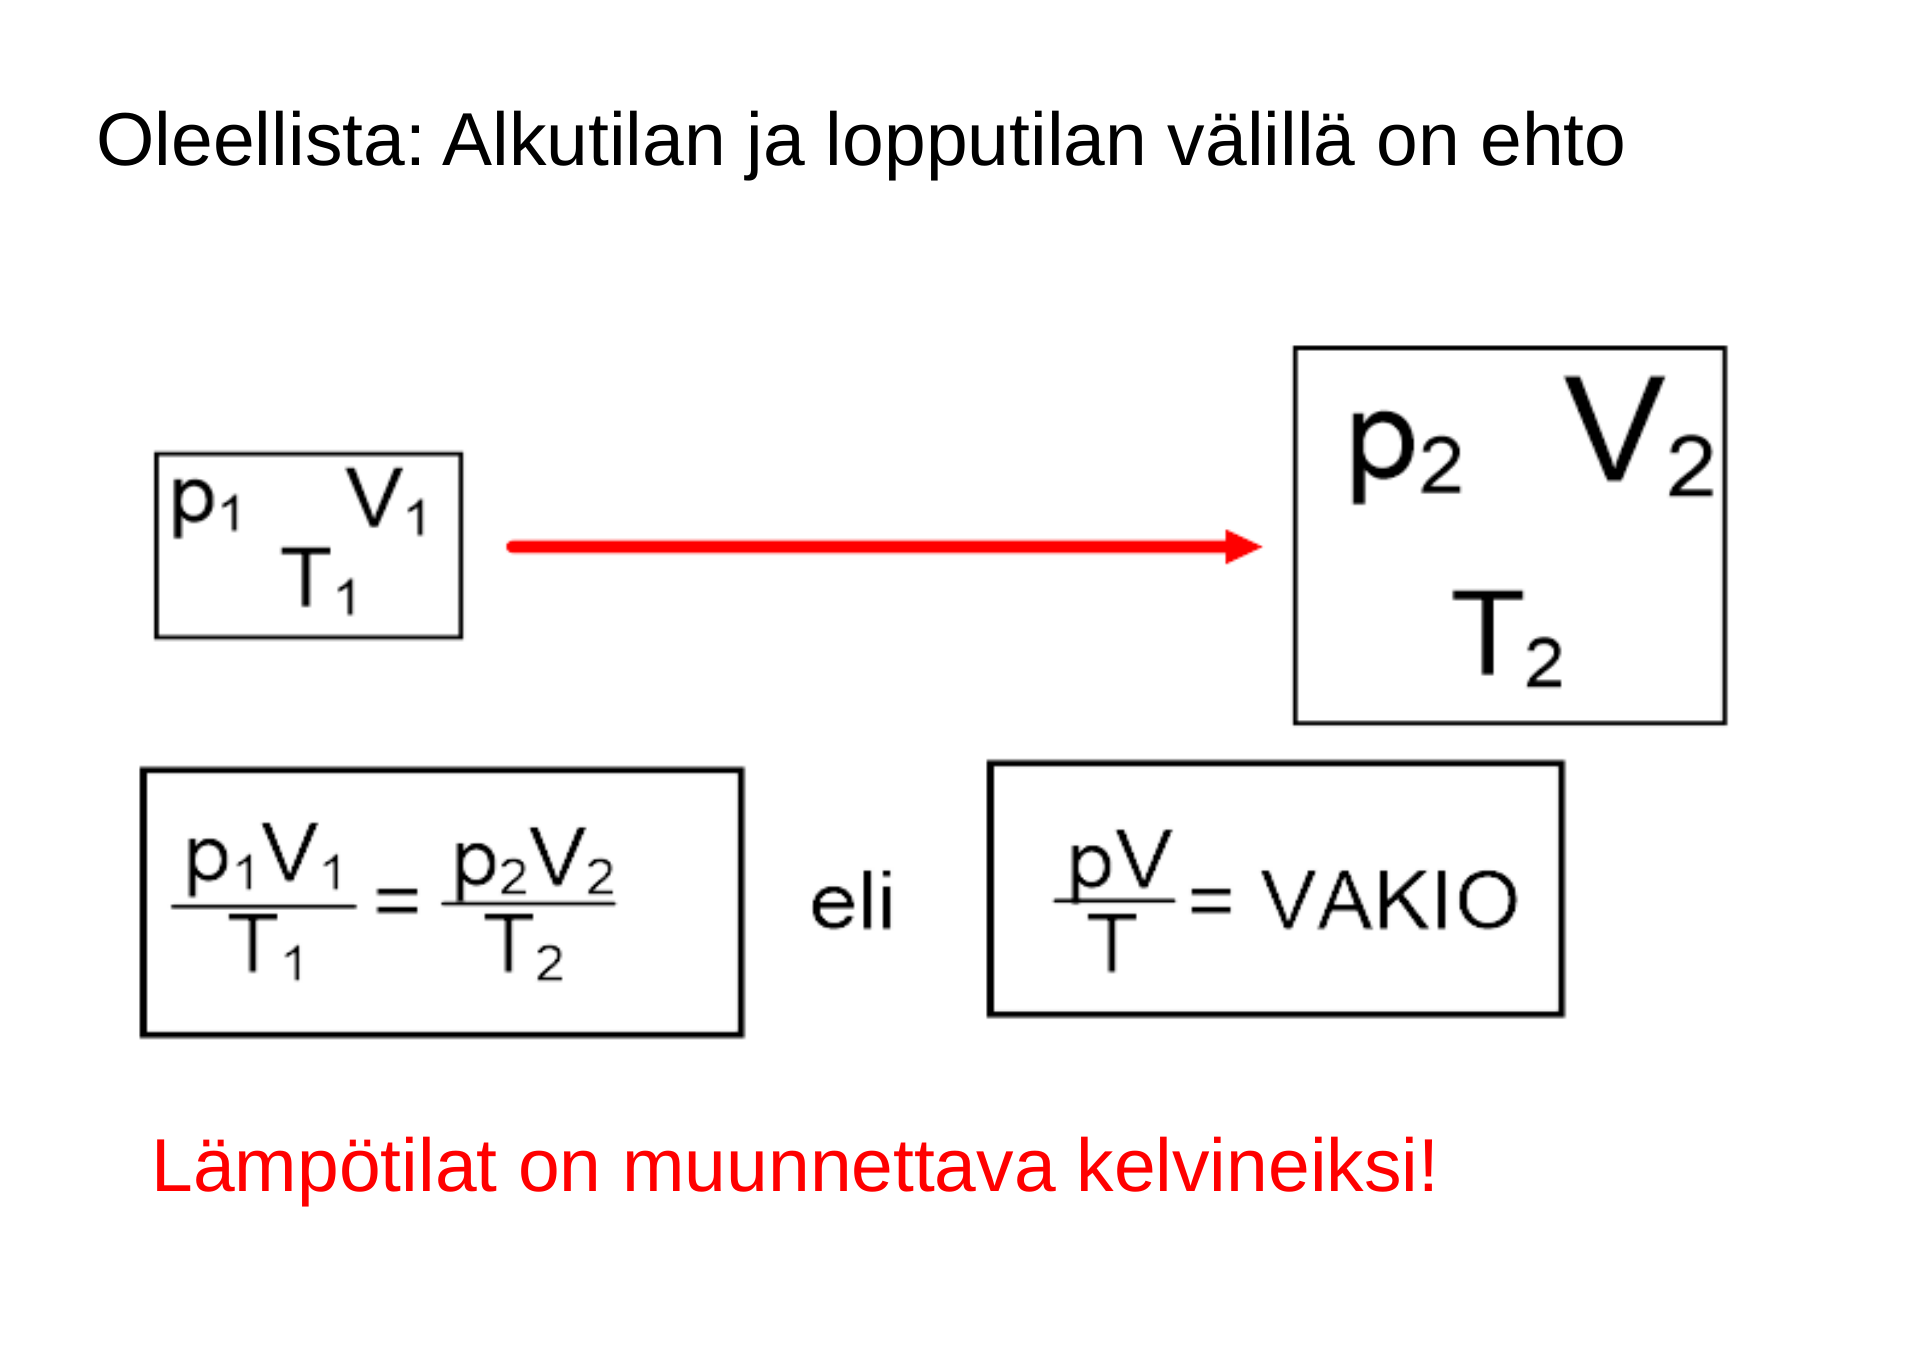

Oleellista: Alkutilan ja lopputilan välillä on ehto
Lämpötilat on muunnettava kelvineiksi!